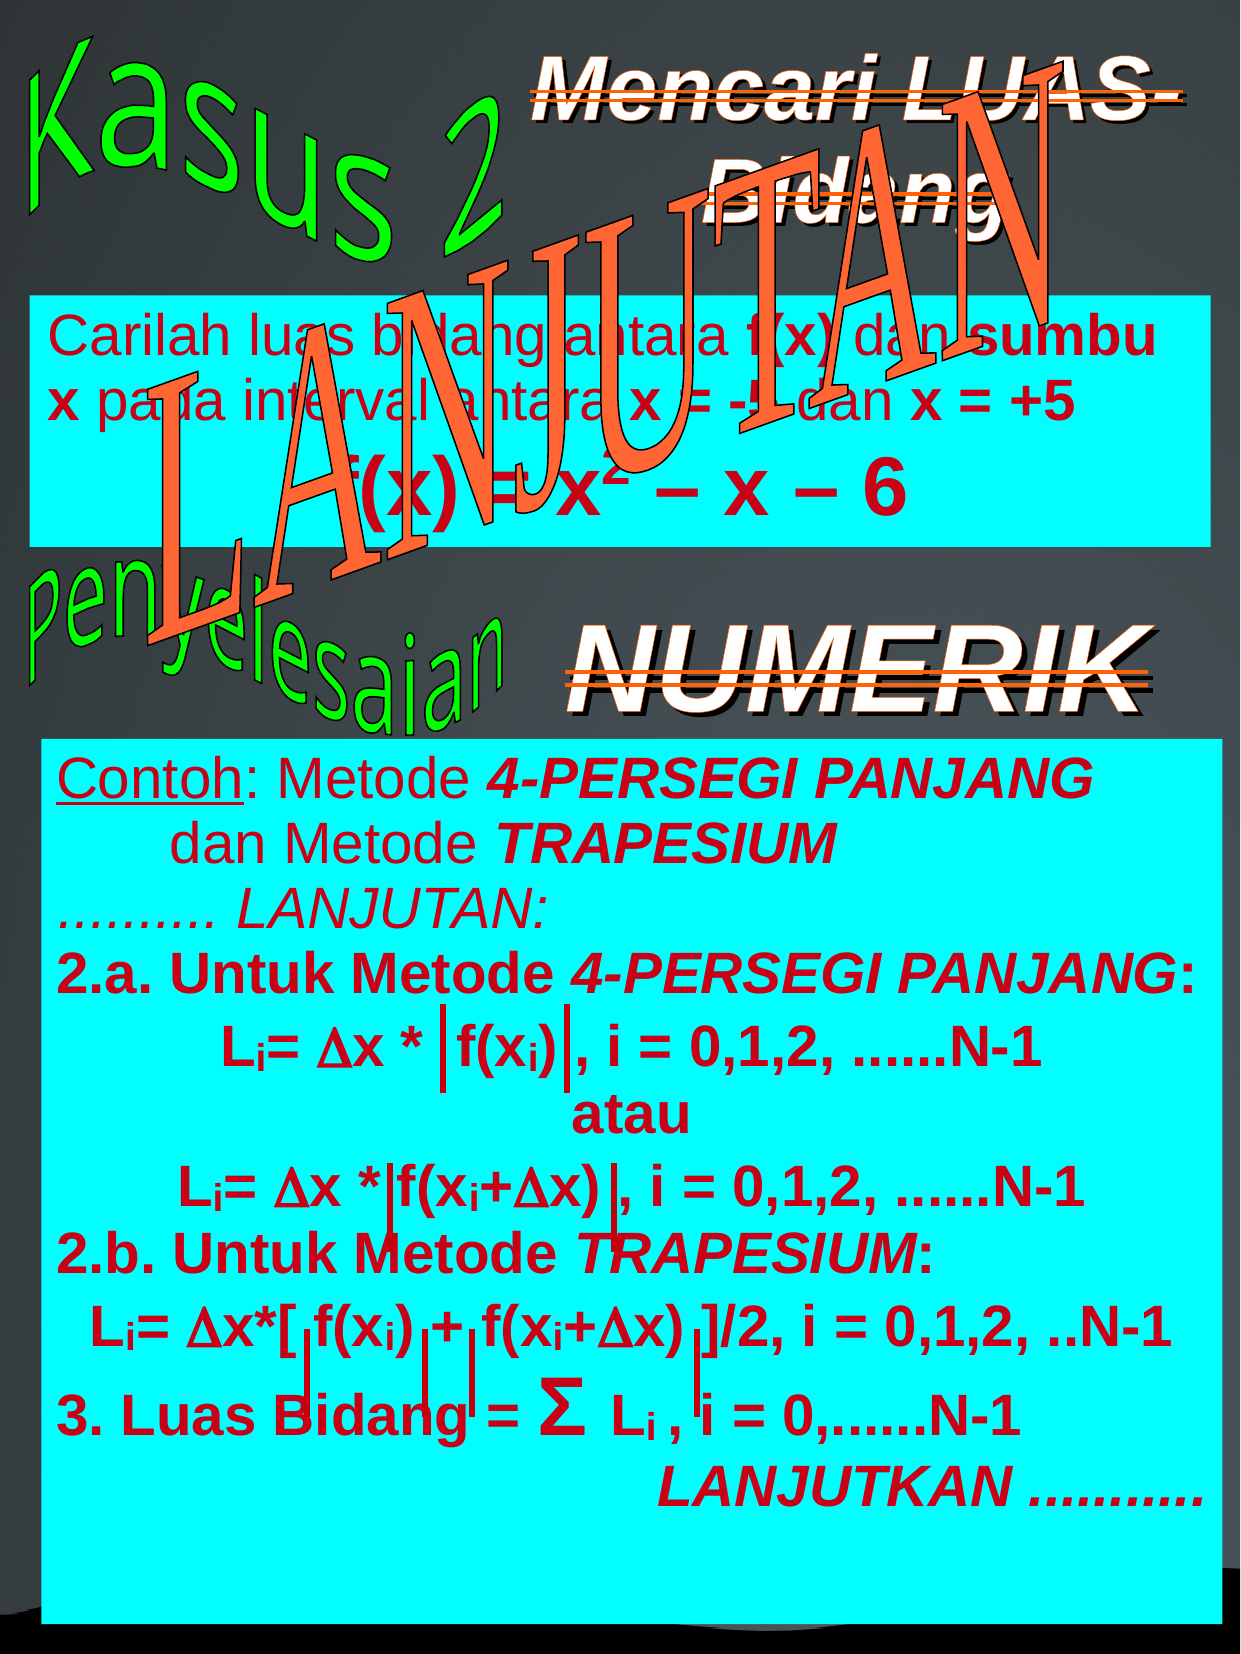

Kasus 2
Mencari LUAS-Bidang
LANJUTAN
Carilah luas bidang antara f(x) dan sumbu x pada interval antara x = -5 dan x = +5
f(x) = x2 – x – 6
Penyelesaian
NUMERIK
Contoh: Metode 4-PERSEGI PANJANG
 dan Metode TRAPESIUM
.......... LANJUTAN:
2.a. Untuk Metode 4-PERSEGI PANJANG:
Li= Dx * f(xi) , i = 0,1,2, ......N-1
atau
Li= Dx * f(xi+Dx) , i = 0,1,2, ......N-1
2.b. Untuk Metode TRAPESIUM:
Li= Dx*[ f(xi) + f(xi+Dx) ]/2, i = 0,1,2, ..N-1
3. Luas Bidang = Σ Li , i = 0,......N-1
LANJUTKAN ...........
+5
∫
-5
+5
∫
-5
+5
-5